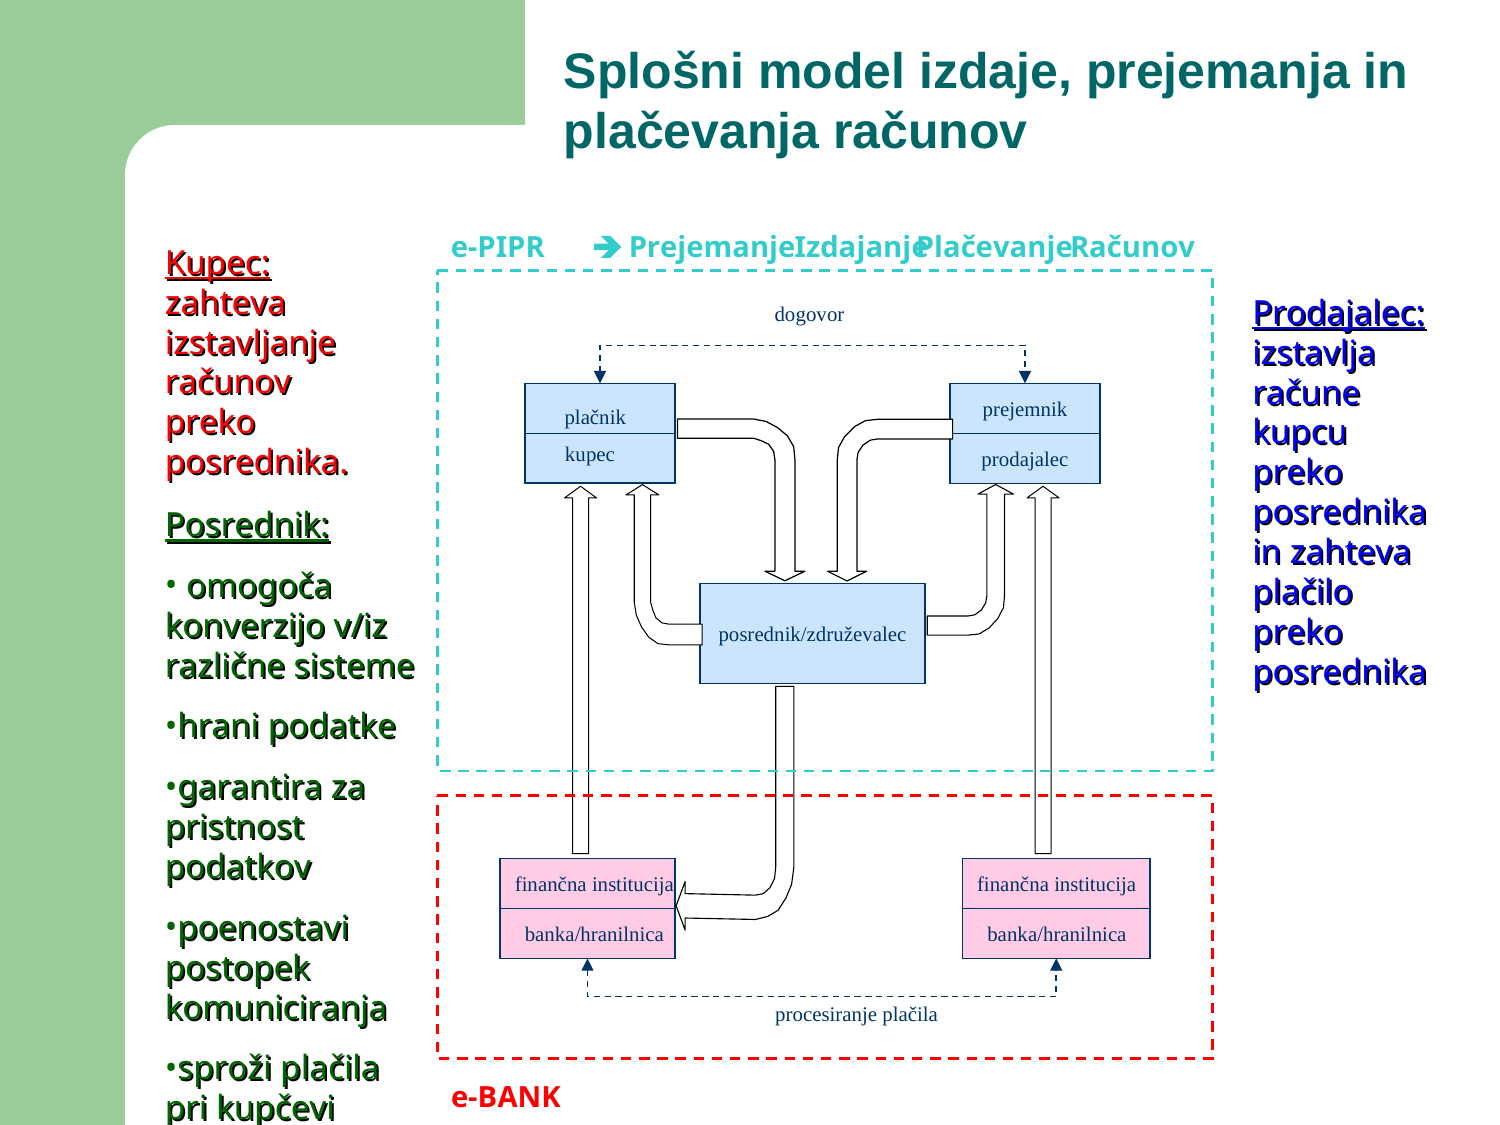

Splošni model izdaje, prejemanja in plačevanja računov
e-PIPR
 Prejemanje
Izdajanje
Plačevanje
Računov
Kupec: zahteva izstavljanje računov preko posrednika.
Prodajalec: izstavlja račune kupcu preko posrednika in zahteva plačilo preko posrednika
dogovor
prejemnik
prodajalec
plačnik
kupec
Posrednik:
 omogoča konverzijo v/iz različne sisteme
hrani podatke
garantira za pristnost podatkov
poenostavi postopek komuniciranja
sproži plačila pri kupčevi banki
posrednik/združevalec
finančna institucija
banka/hranilnica
finančna institucija
banka/hranilnica
procesiranje plačila
e-BANK